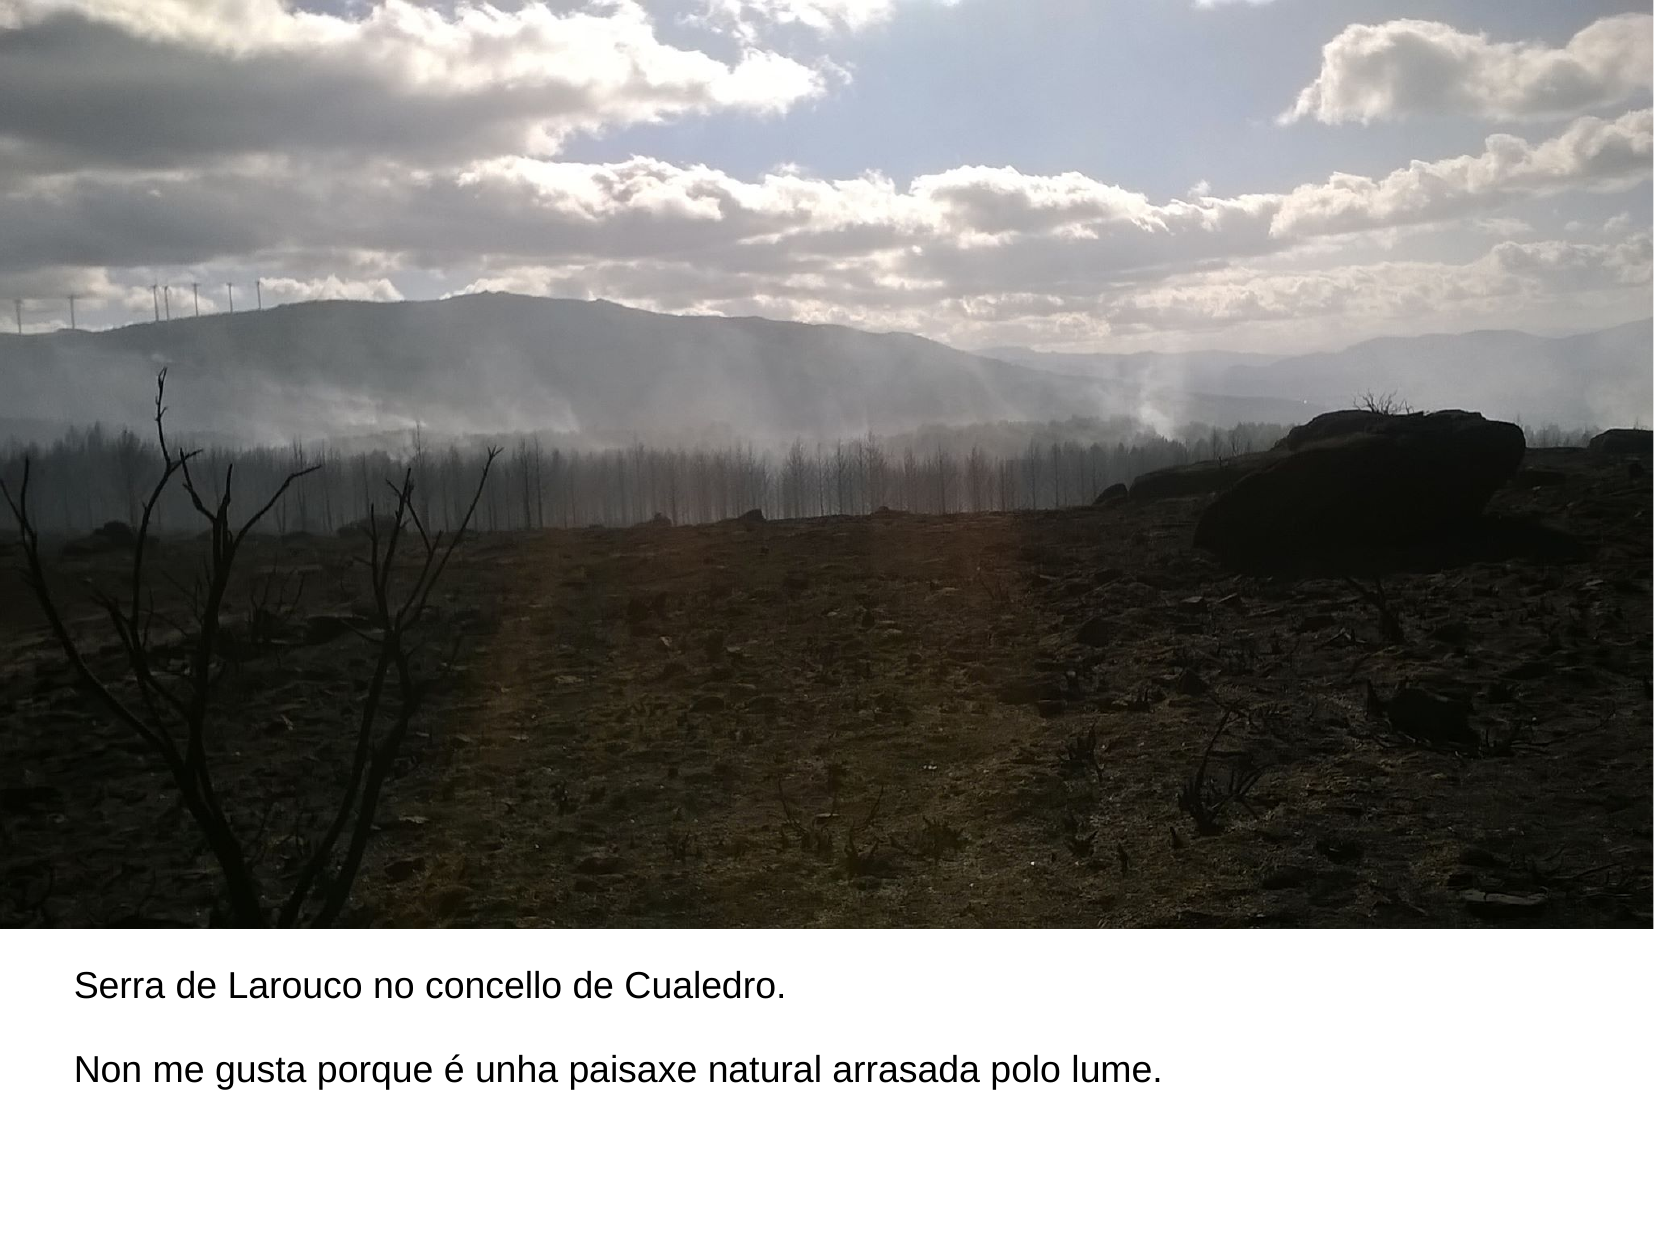

Serra de Larouco no concello de Cualedro.
Non me gusta porque é unha paisaxe natural arrasada polo lume.